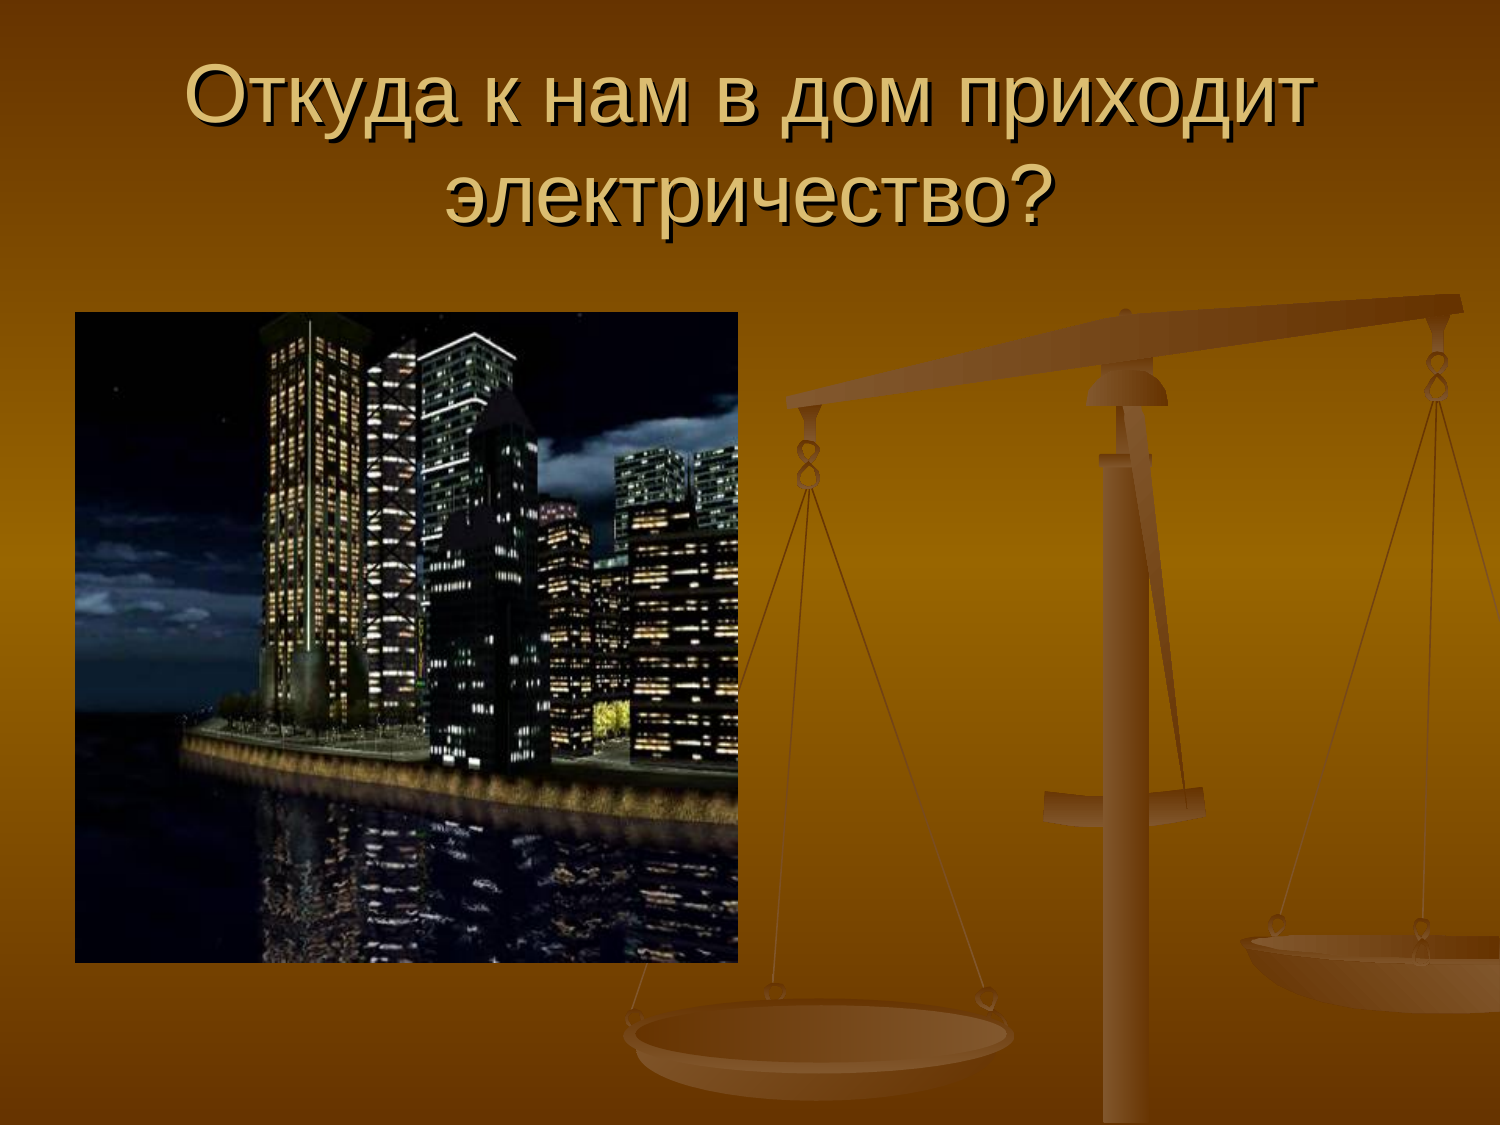

# Откуда к нам в дом приходит электричество?